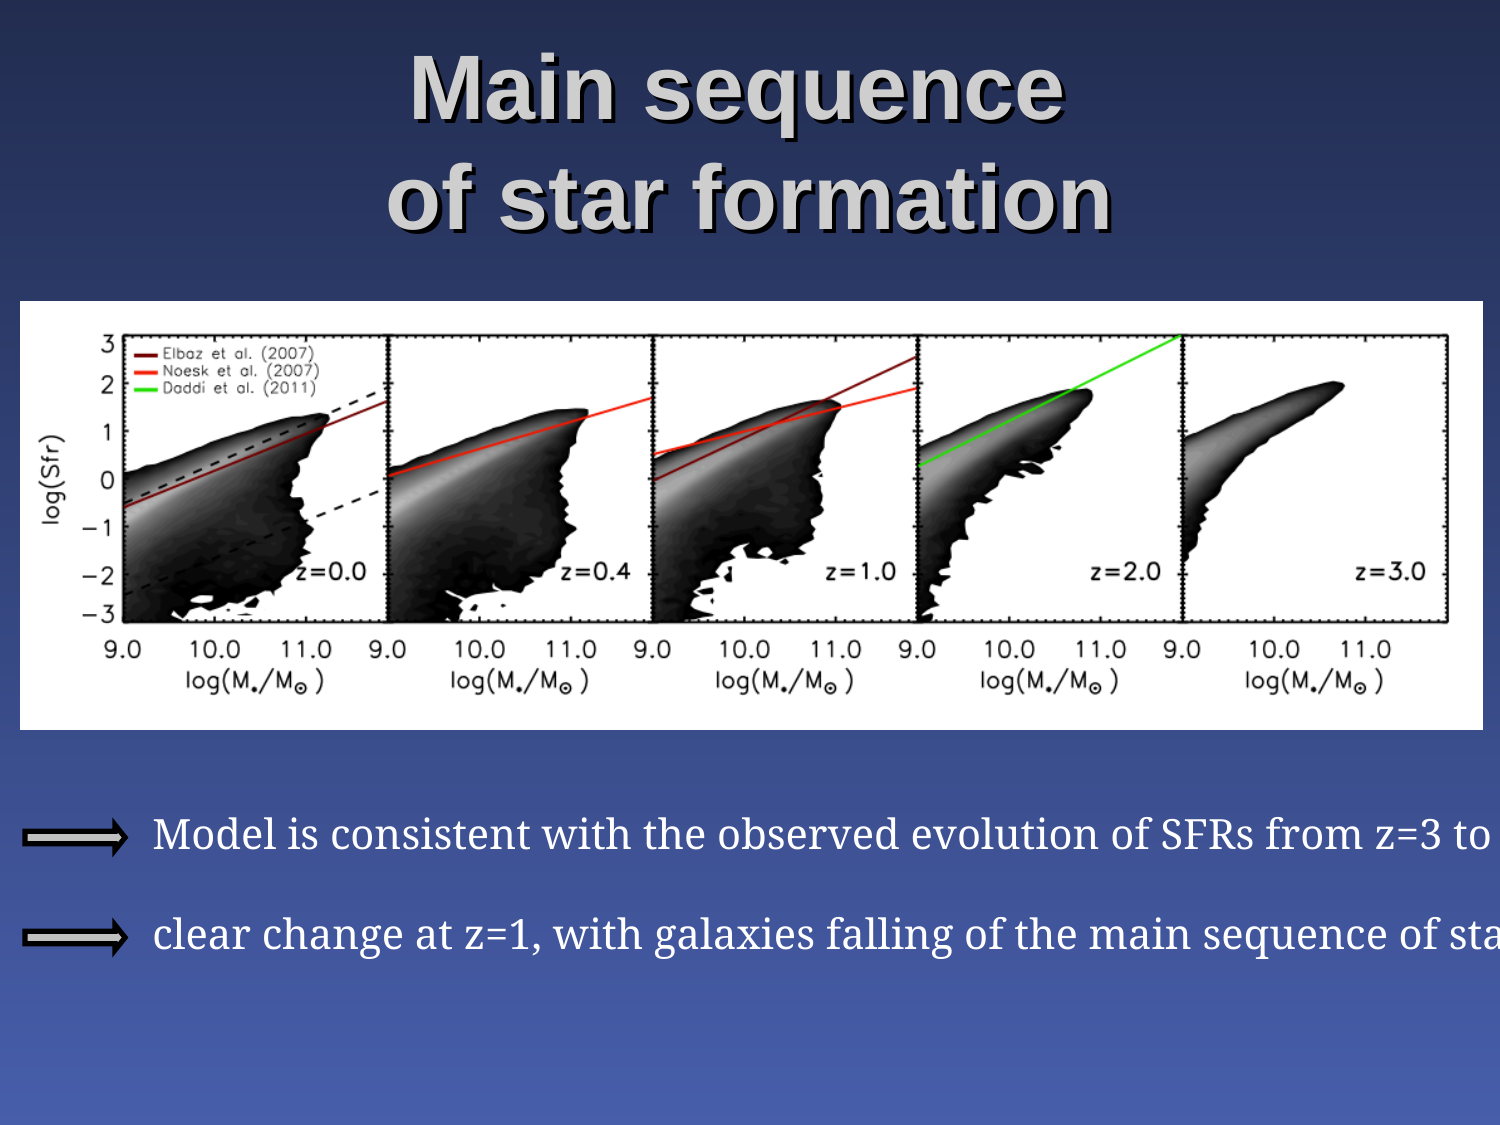

# Main sequence of star formation
Model is consistent with the observed evolution of SFRs from z=3 to z=0
clear change at z=1, with galaxies falling of the main sequence of star formation